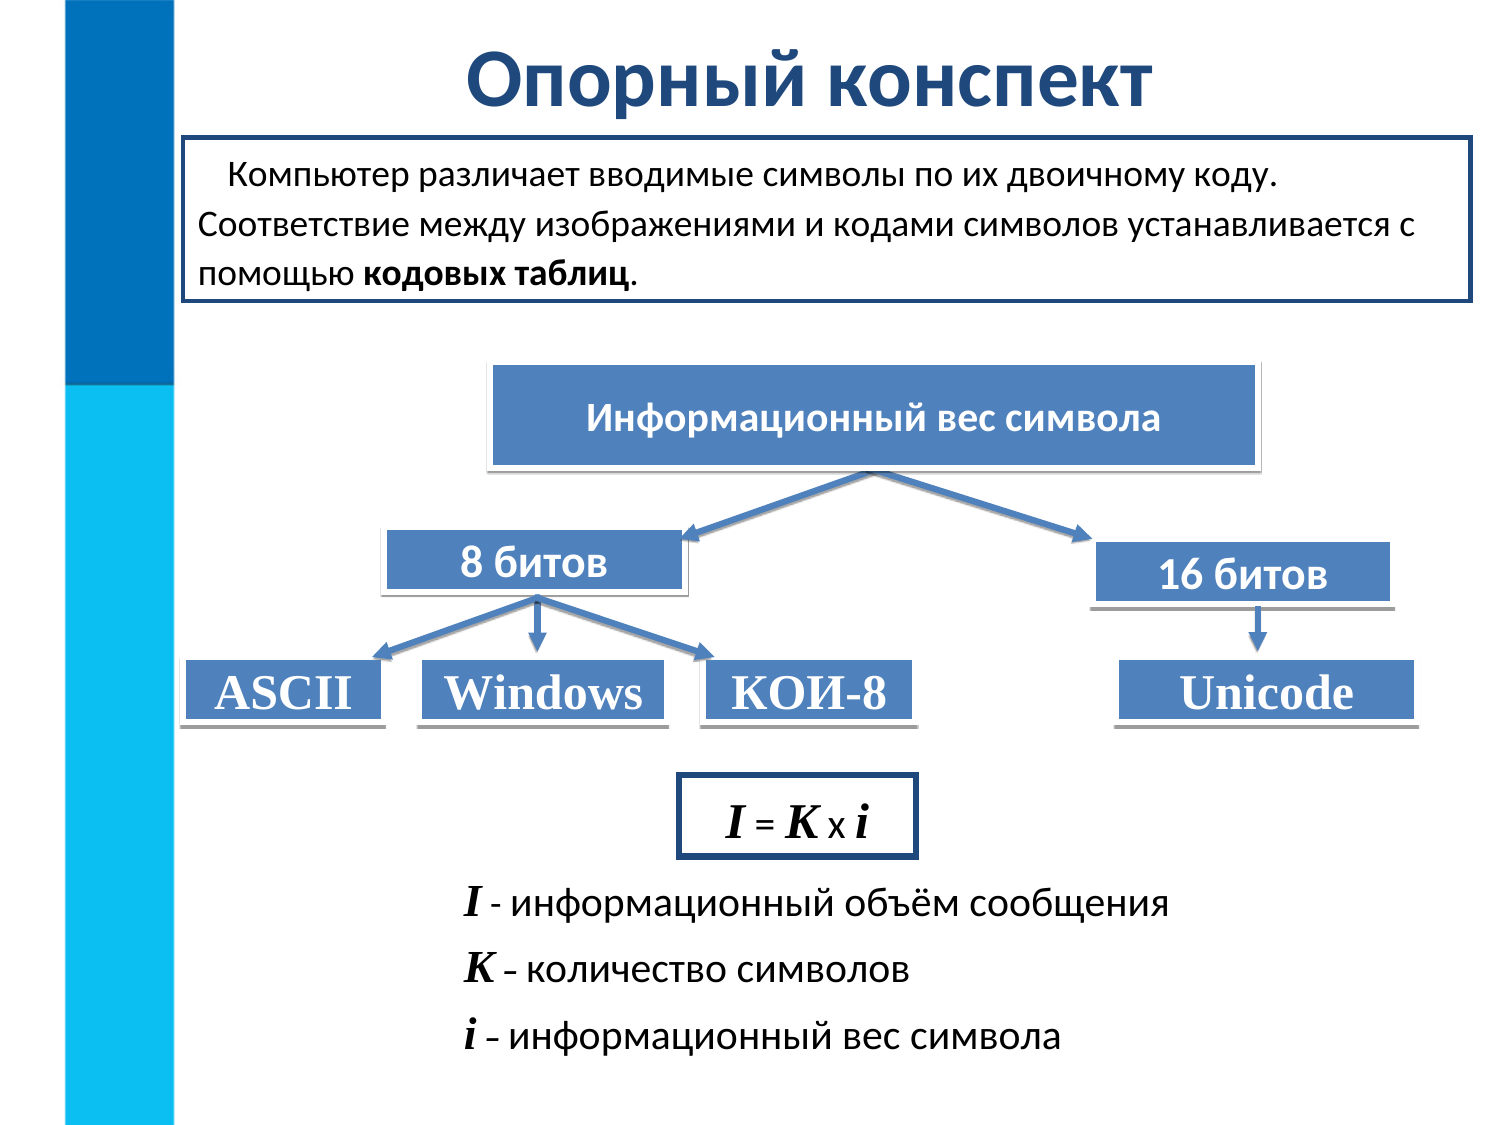

Опорный конспект
Компьютер различает вводимые символы по их двоичному коду. Соответствие между изображениями и кодами символов устанавливается с помощью кодовых таблиц.
Информационный вес символа
8 битов
16 битов
ASCII
Windows
КОИ-8
Unicode
I = K x i
I - информационный объём сообщения
K – количество символов
i – информационный вес символа